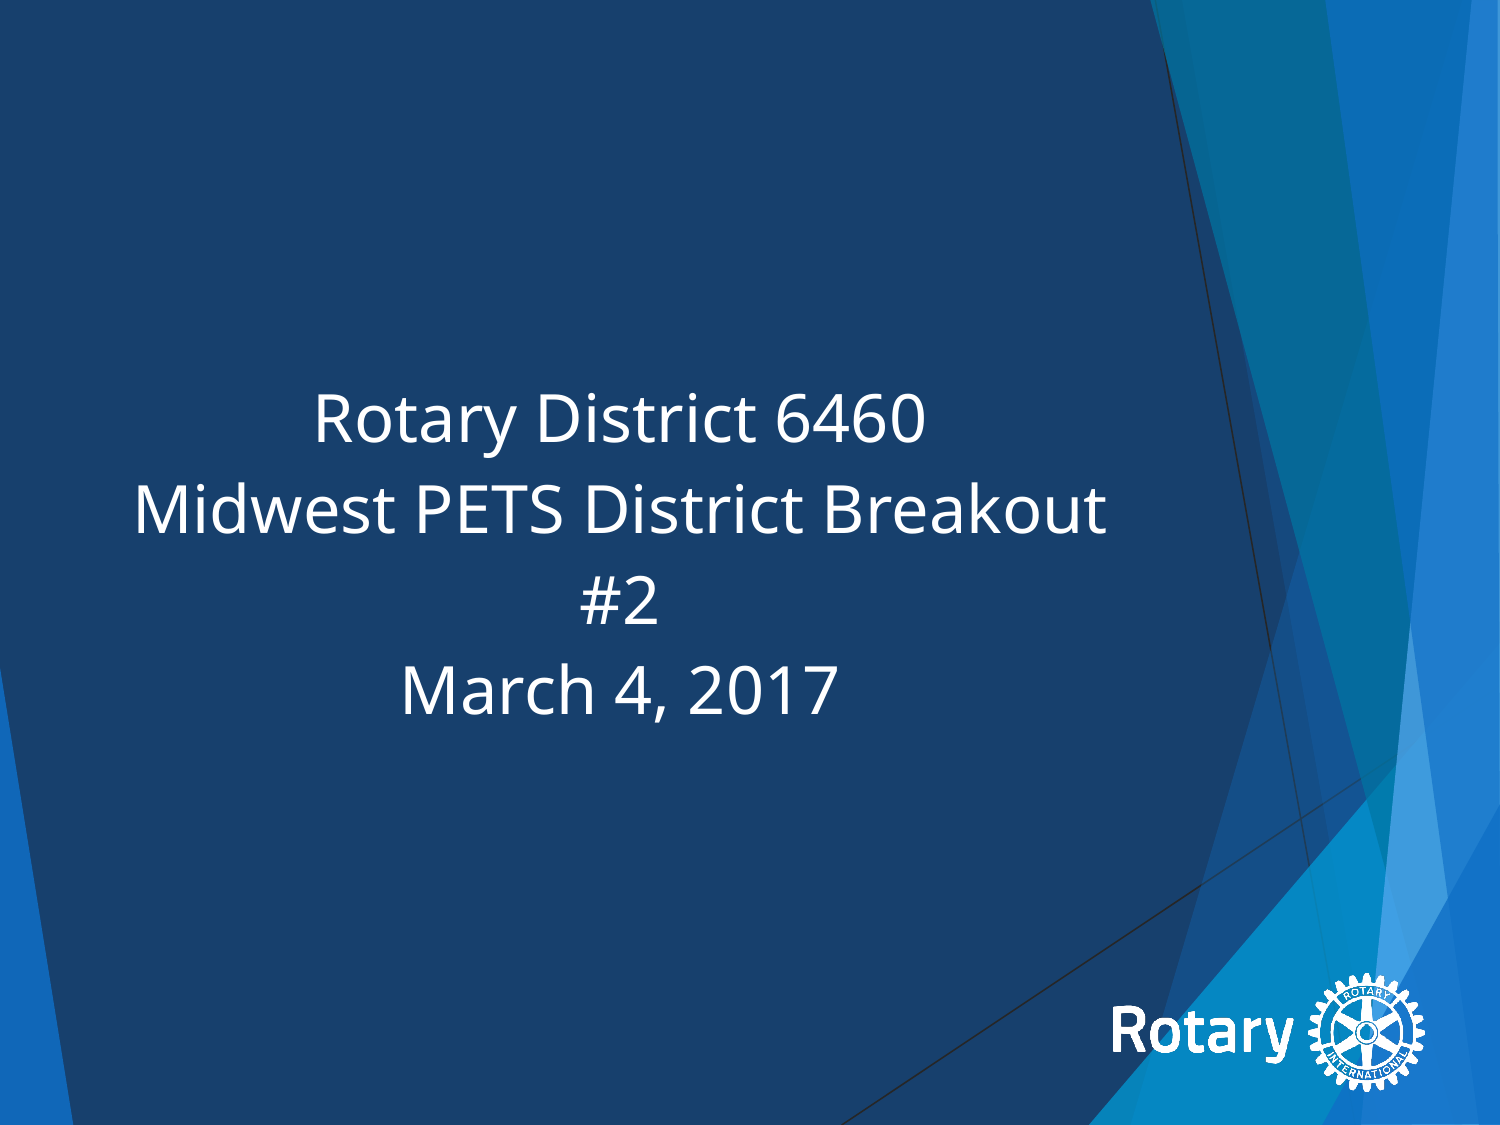

# Rotary District 6460
Midwest PETS District Breakout #2
March 4, 2017